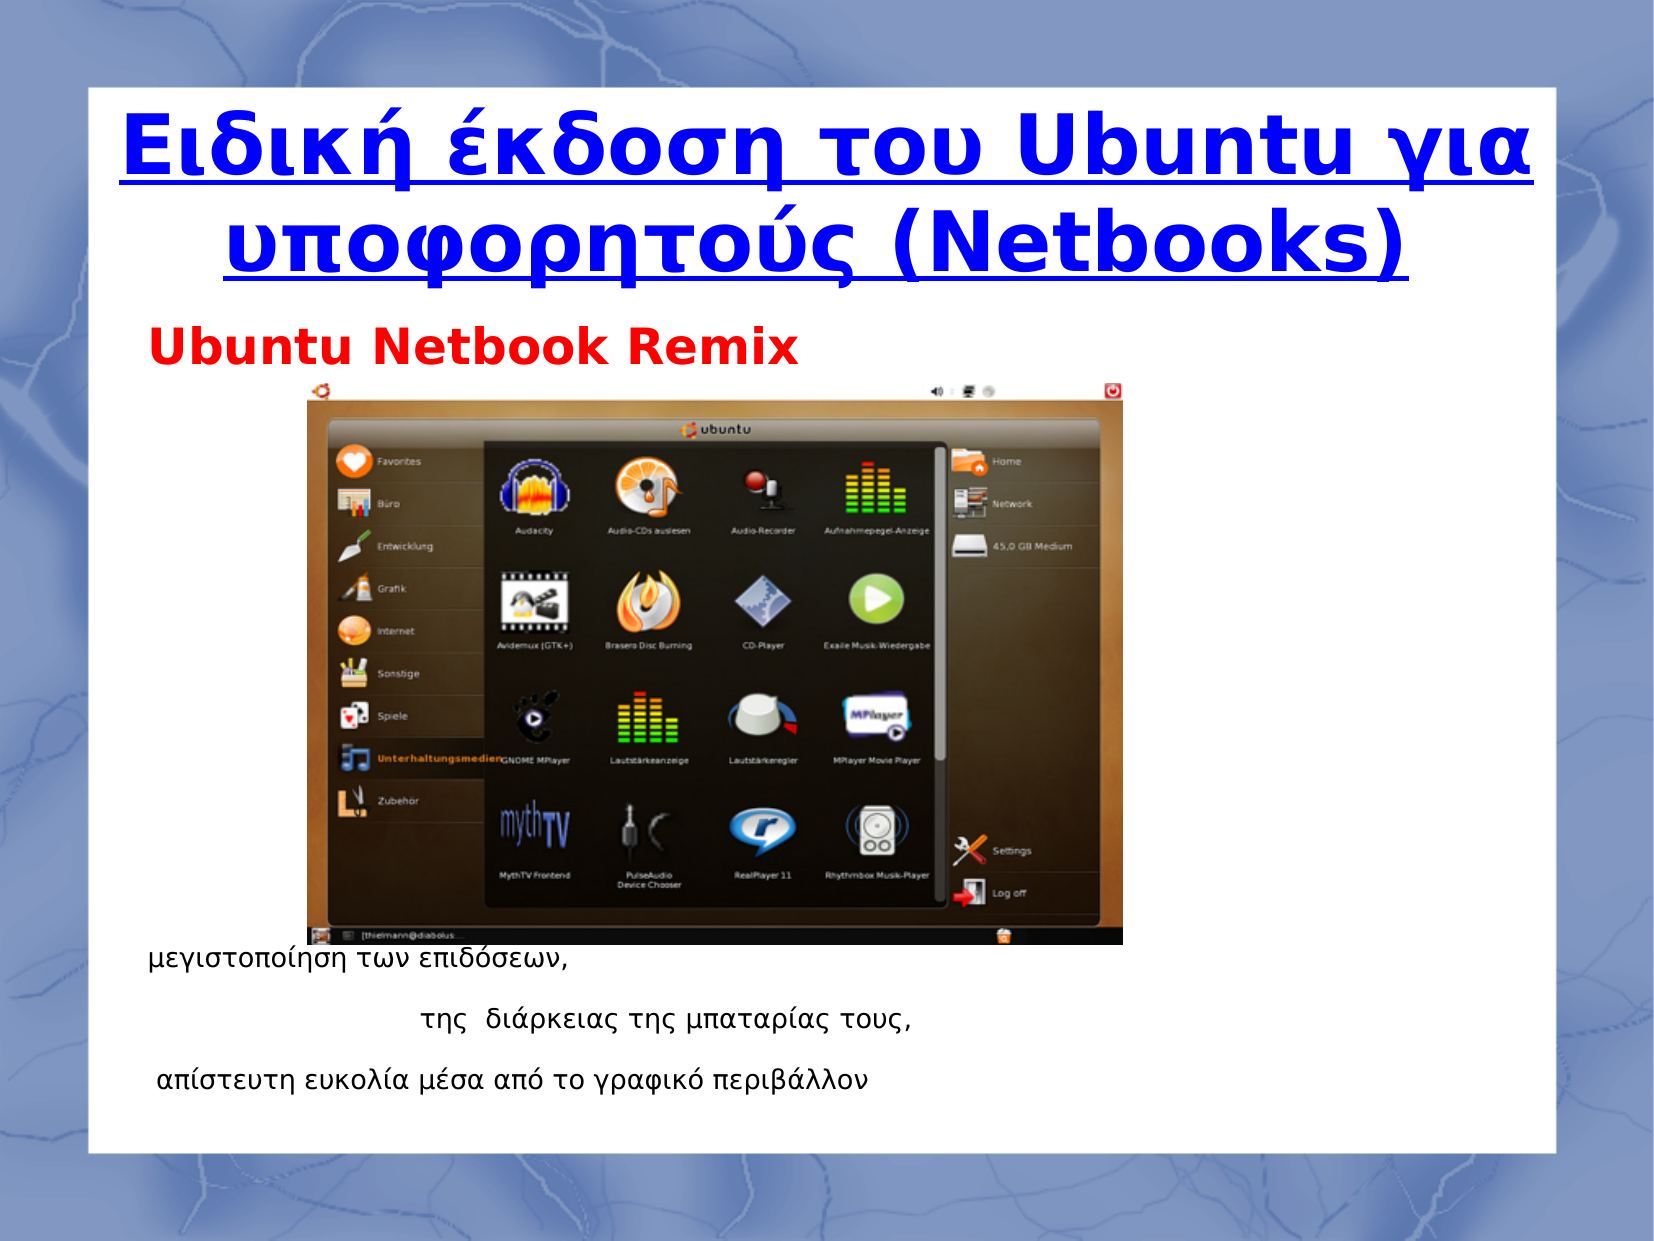

# Ειδική έκδοση του Ubuntu για υποφορητούς (Netbooks)
Ubuntu Netbook Remix
μεγιστοποίηση των επιδόσεων,
 της διάρκειας της μπαταρίας τους,
 απίστευτη ευκολία μέσα από το γραφικό περιβάλλον